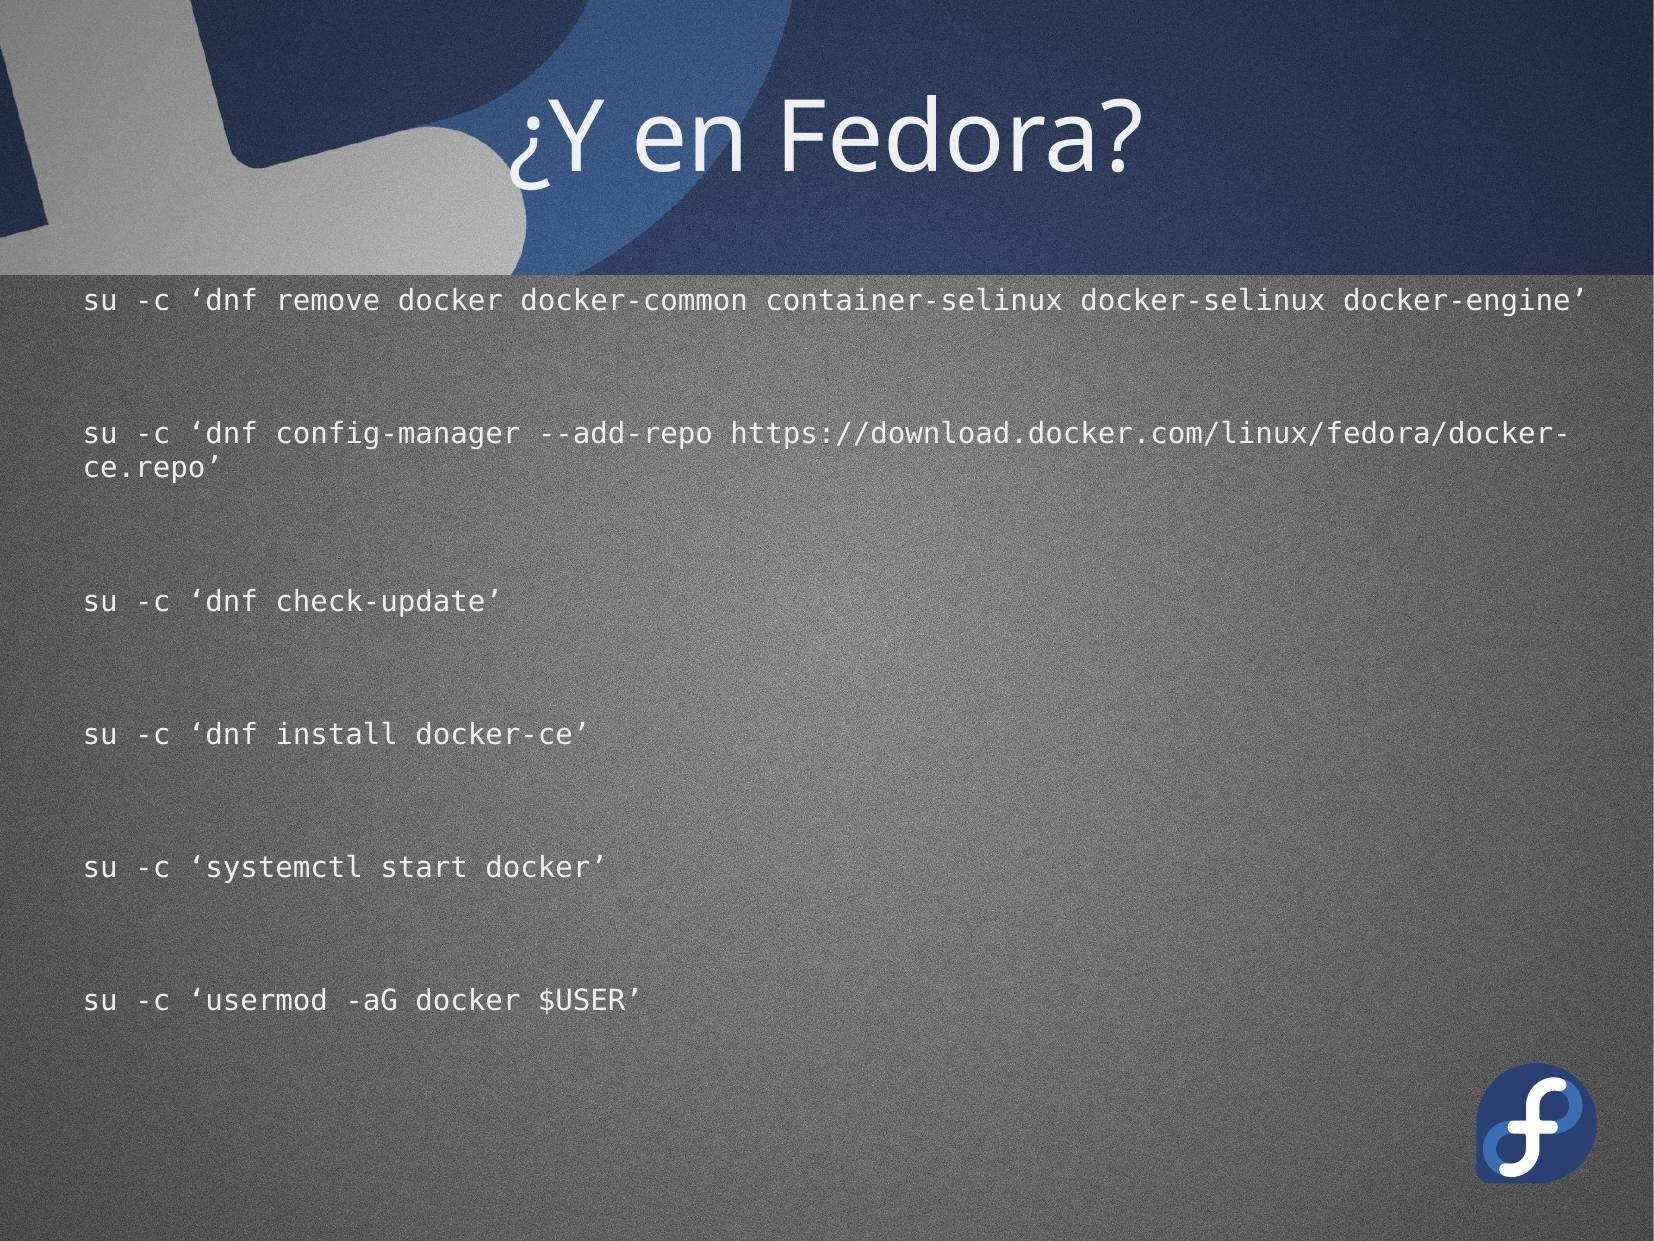

# ¿Y en Fedora?
su -c ‘dnf remove docker docker-common container-selinux docker-selinux docker-engine’
su -c ‘dnf config-manager --add-repo https://download.docker.com/linux/fedora/docker-ce.repo’
su -c ‘dnf check-update’
su -c ‘dnf install docker-ce’
su -c ‘systemctl start docker’
su -c ‘usermod -aG docker $USER’